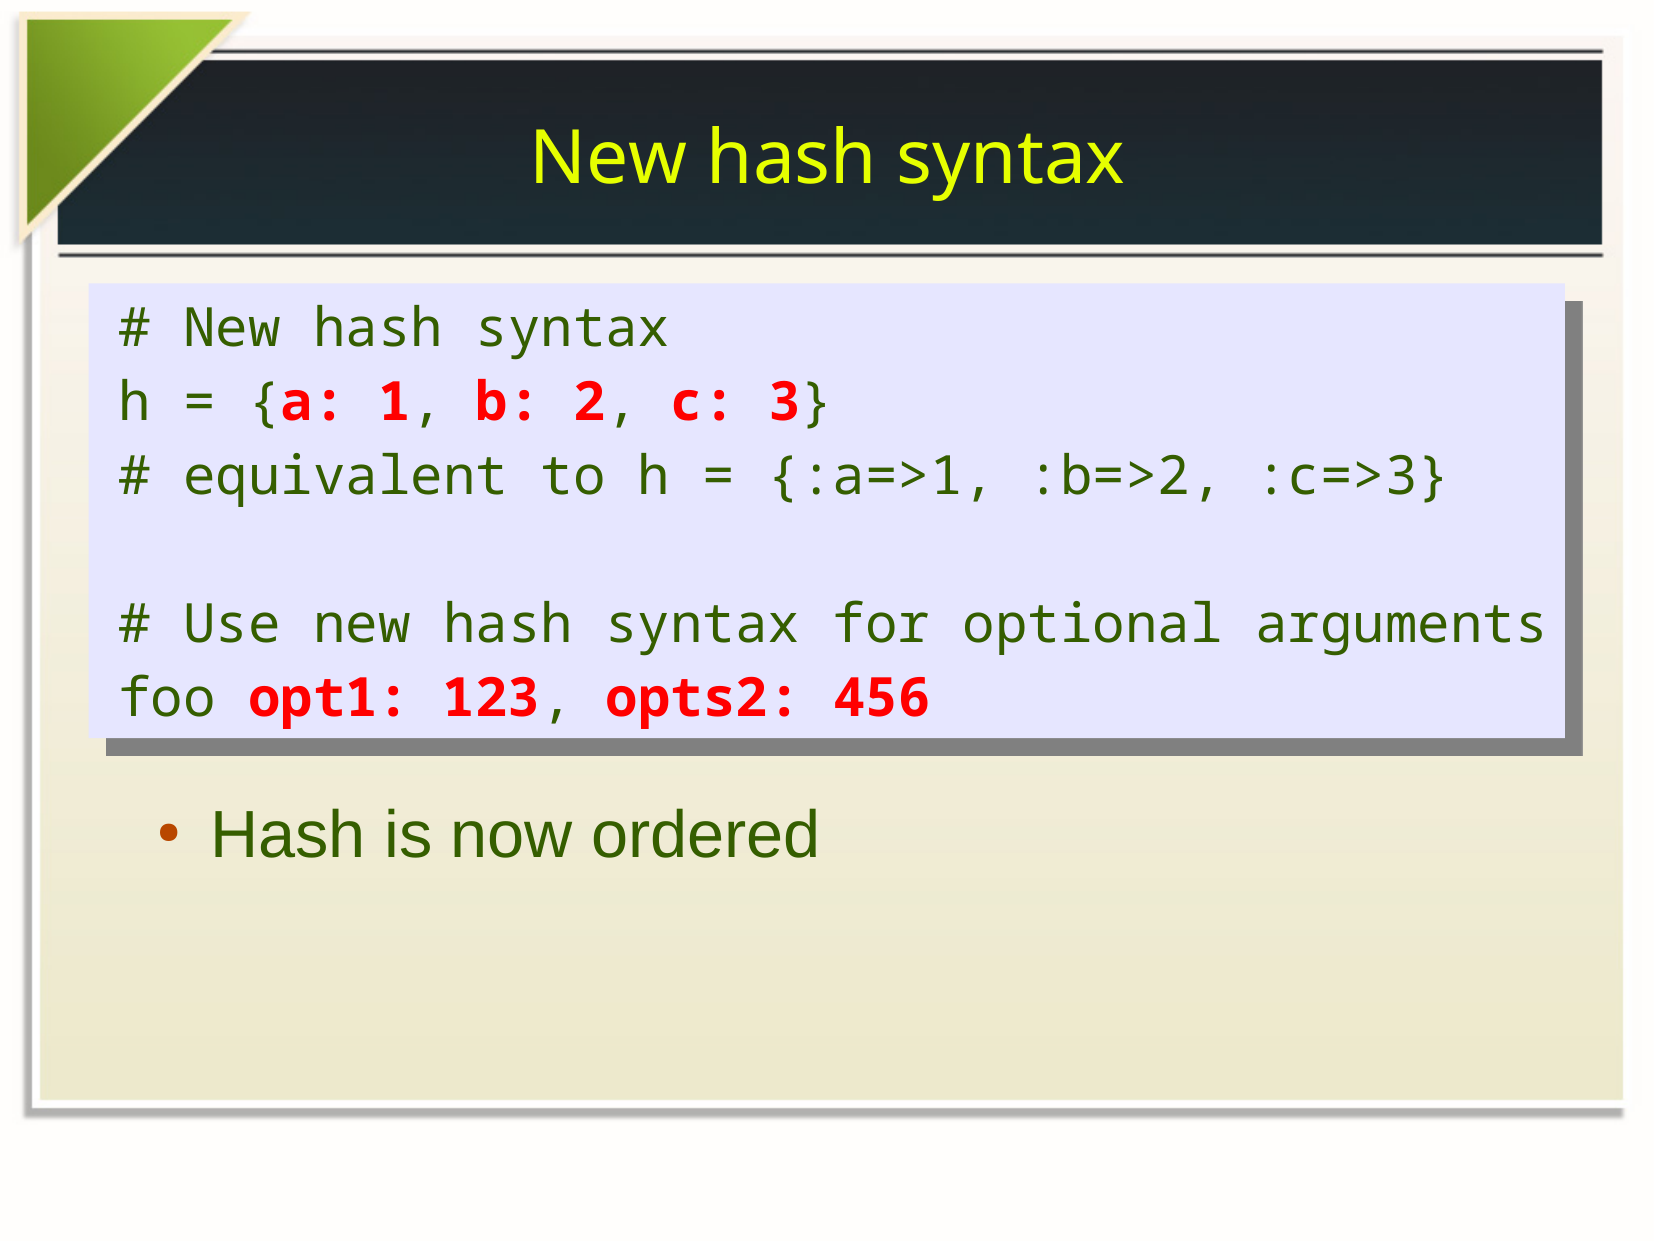

# New hash syntax
# New hash syntax
h = {a: 1, b: 2, c: 3}
# equivalent to h = {:a=>1, :b=>2, :c=>3}
# Use new hash syntax for optional arguments
foo opt1: 123, opts2: 456
Hash is now ordered